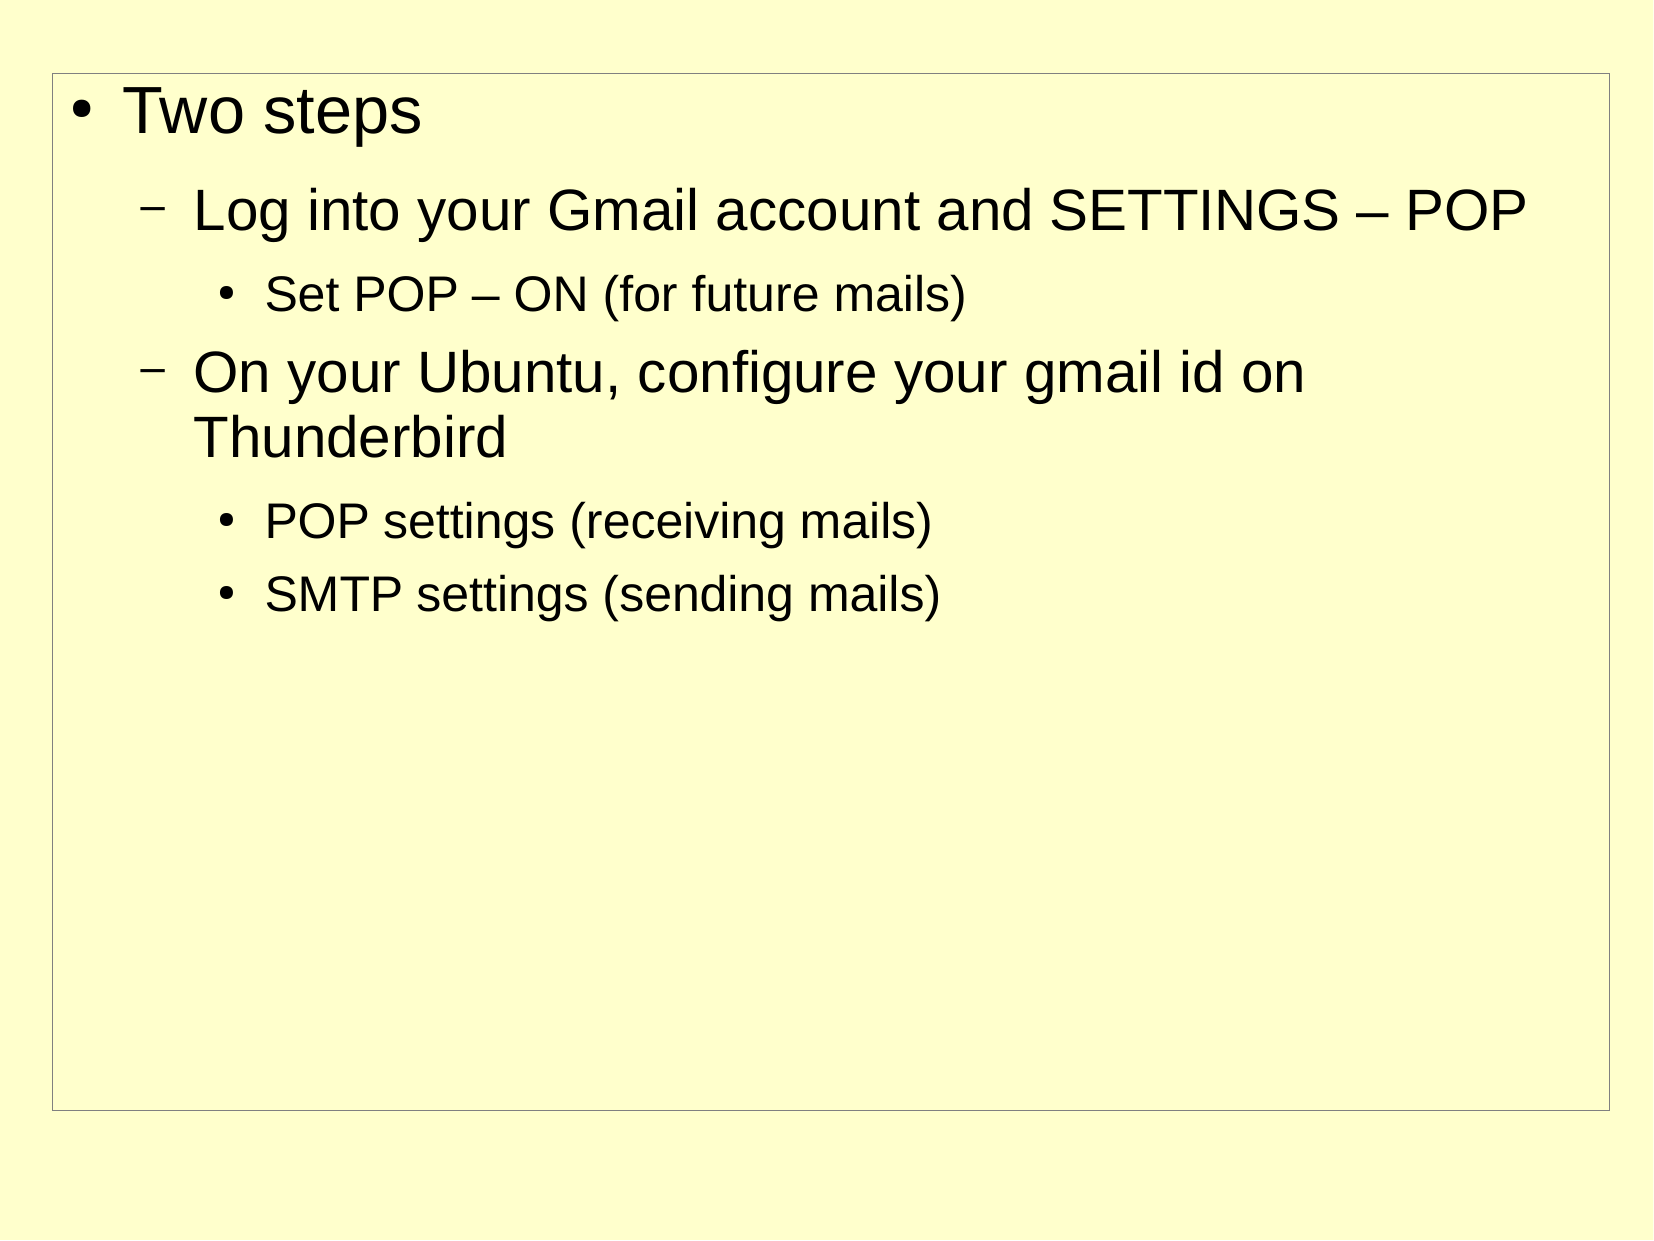

# Two steps
Log into your Gmail account and SETTINGS – POP
Set POP – ON (for future mails)
On your Ubuntu, configure your gmail id on Thunderbird
POP settings (receiving mails)
SMTP settings (sending mails)